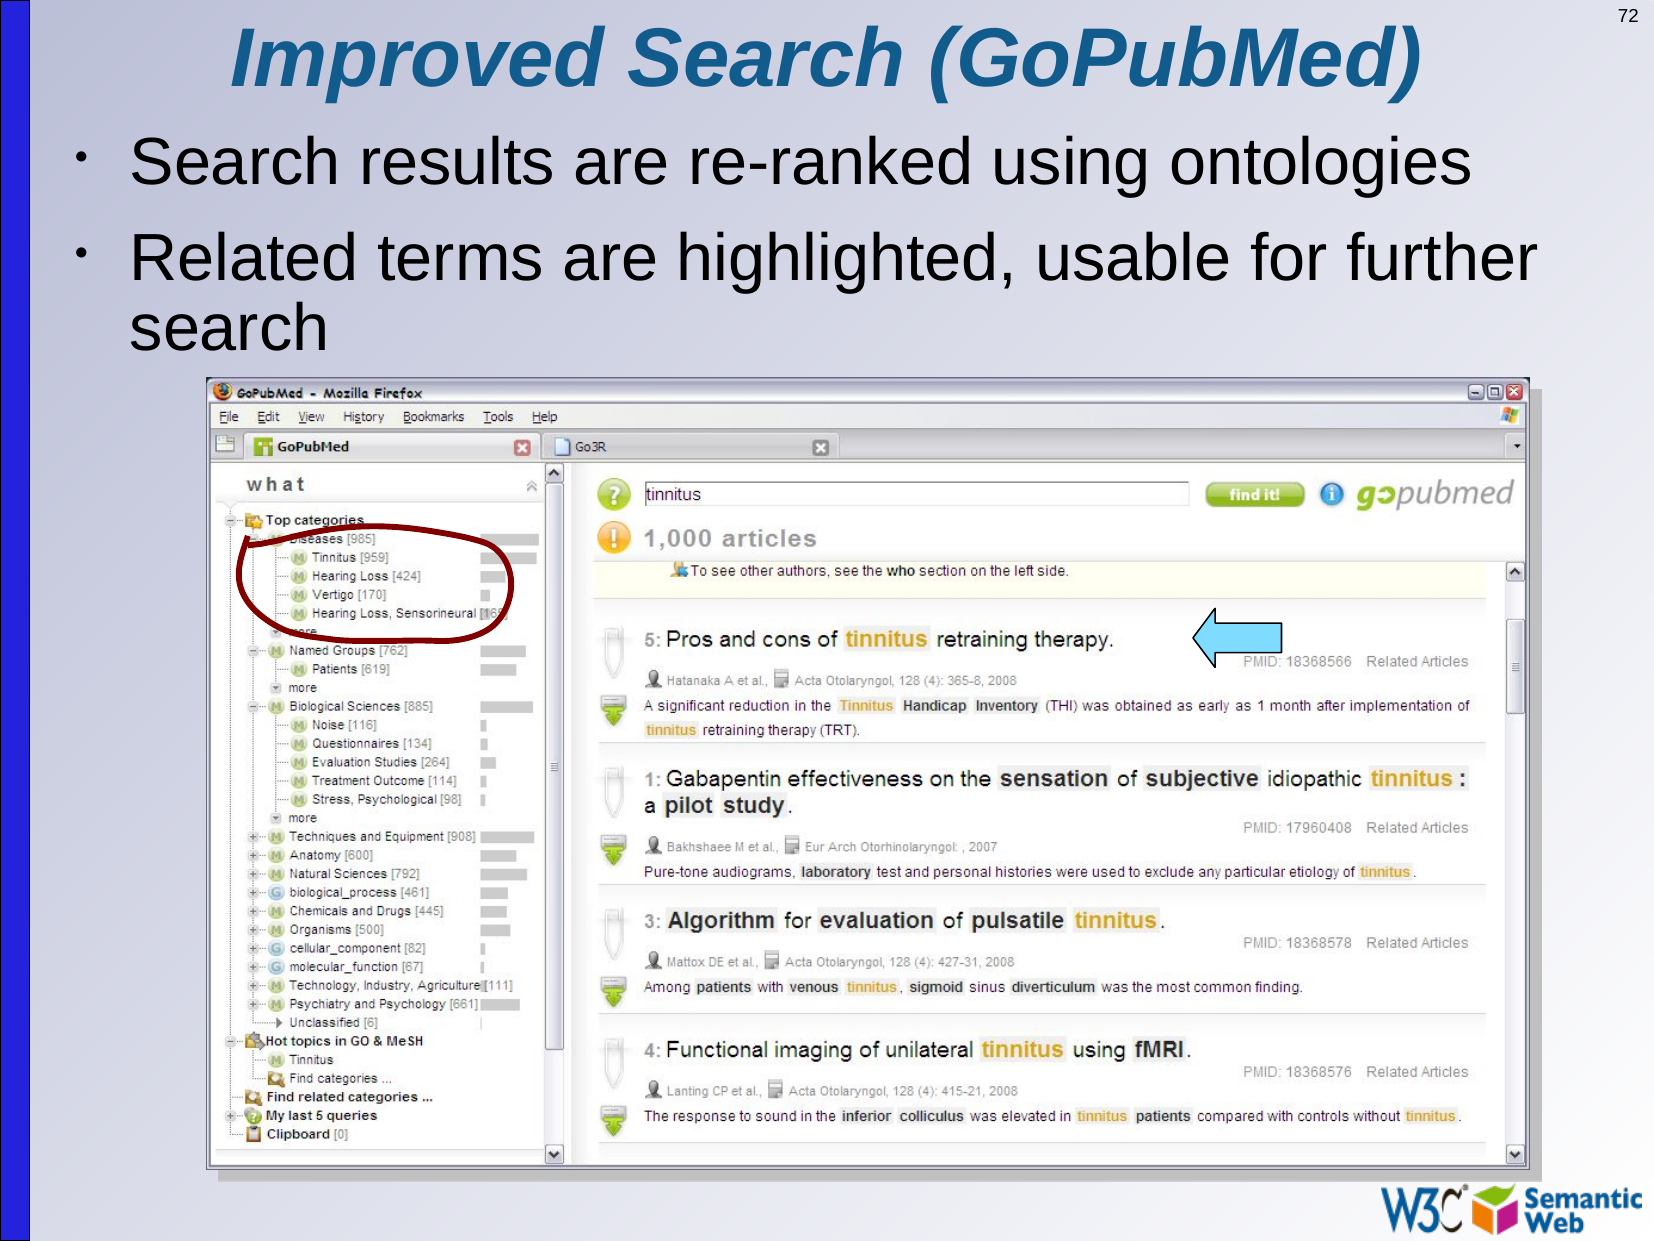

# Improved Search (GoPubMed)
Search results are re-ranked using ontologies
Related terms are highlighted, usable for further search